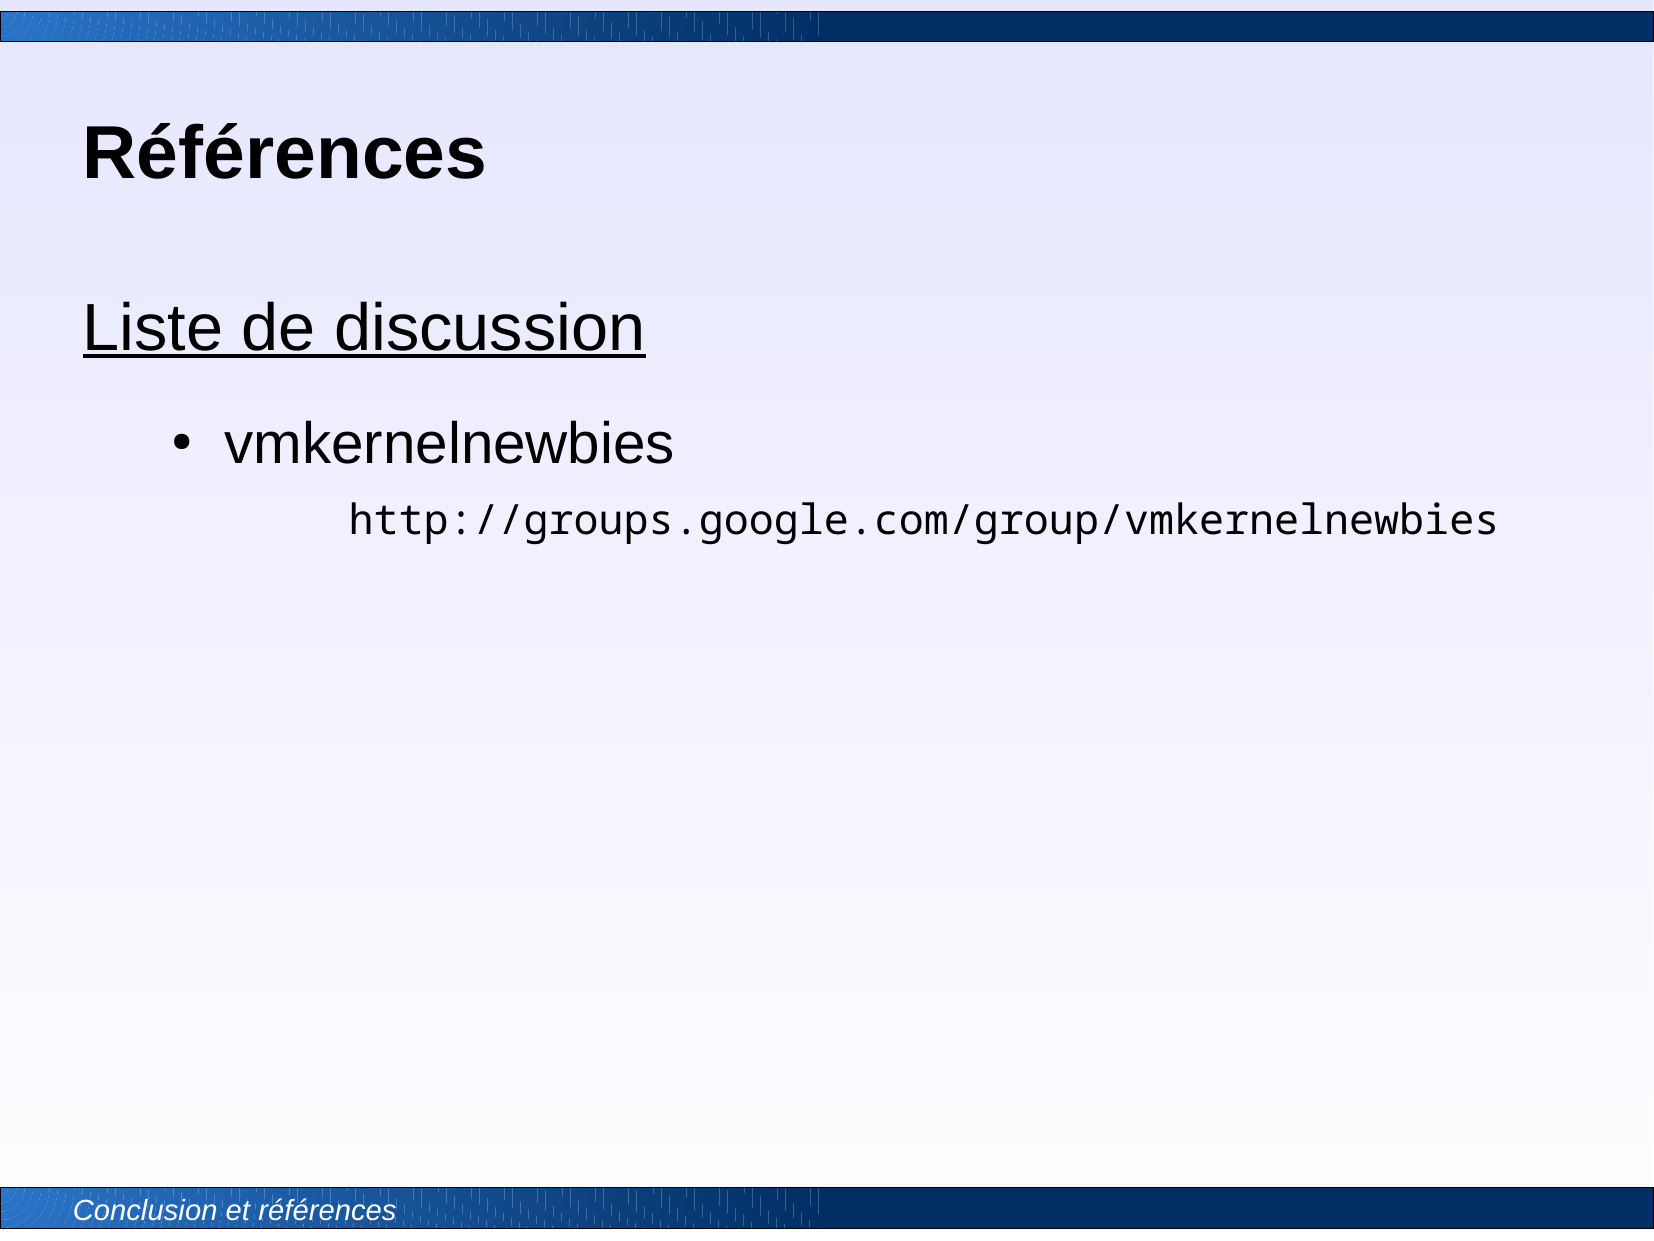

# Références
Liste de discussion
vmkernelnewbies
http://groups.google.com/group/vmkernelnewbies
Conclusion et références